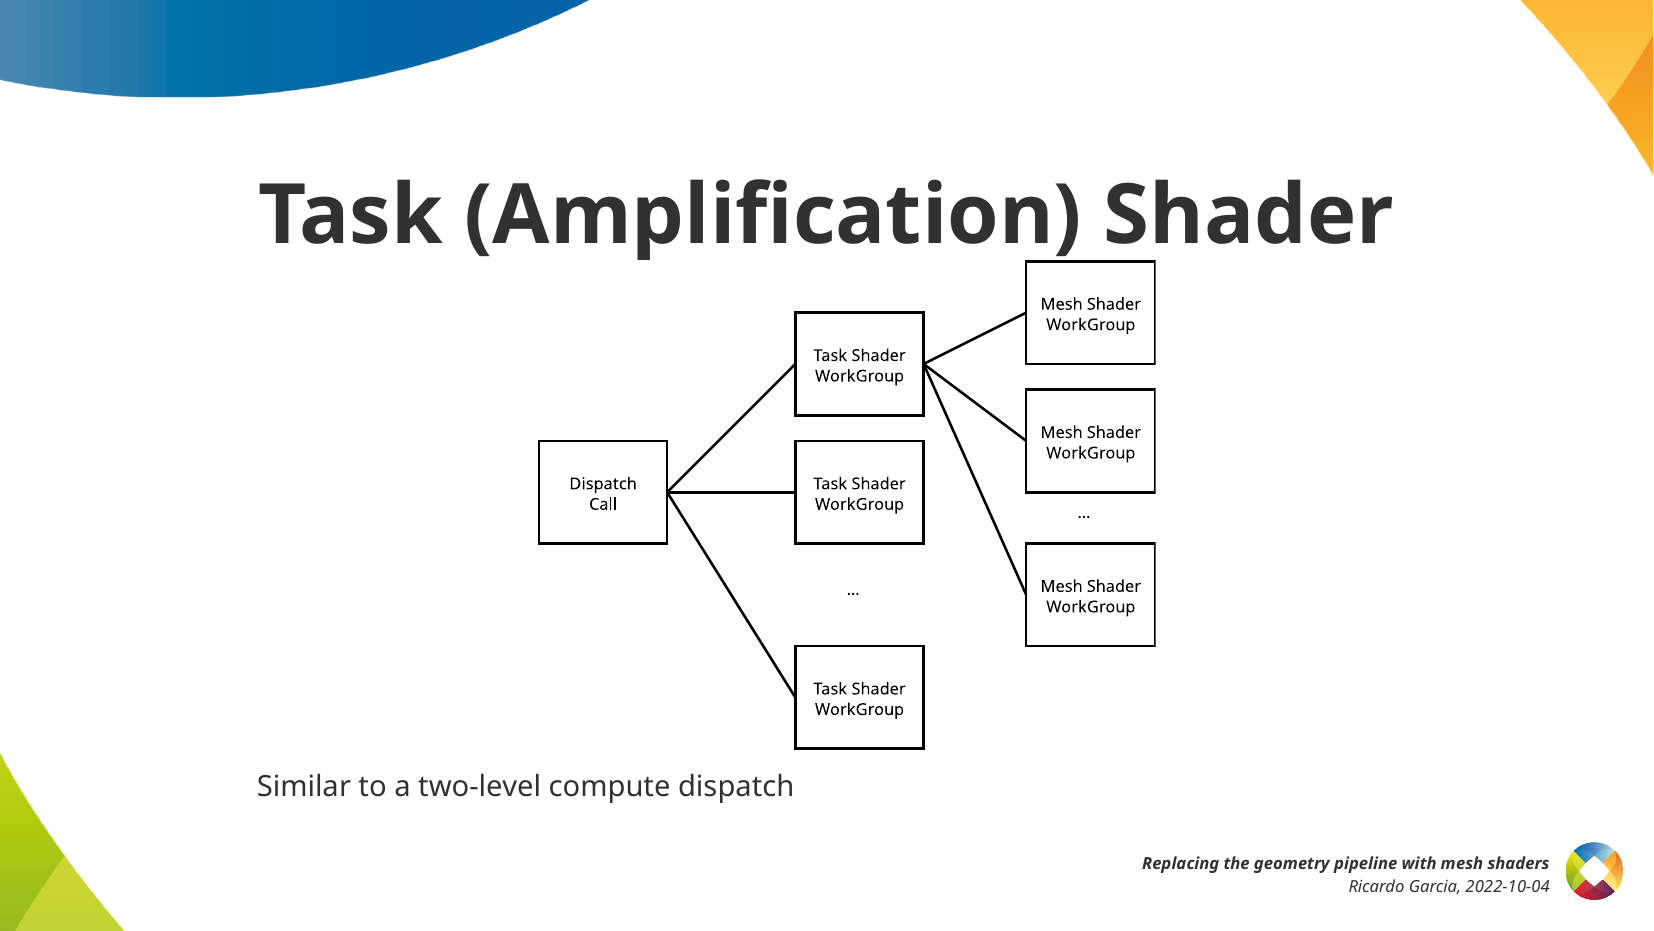

Task (Amplification) Shader
Similar to a two-level compute dispatch
Replacing the geometry pipeline with mesh shaders
Ricardo Garcia, 2022-10-04